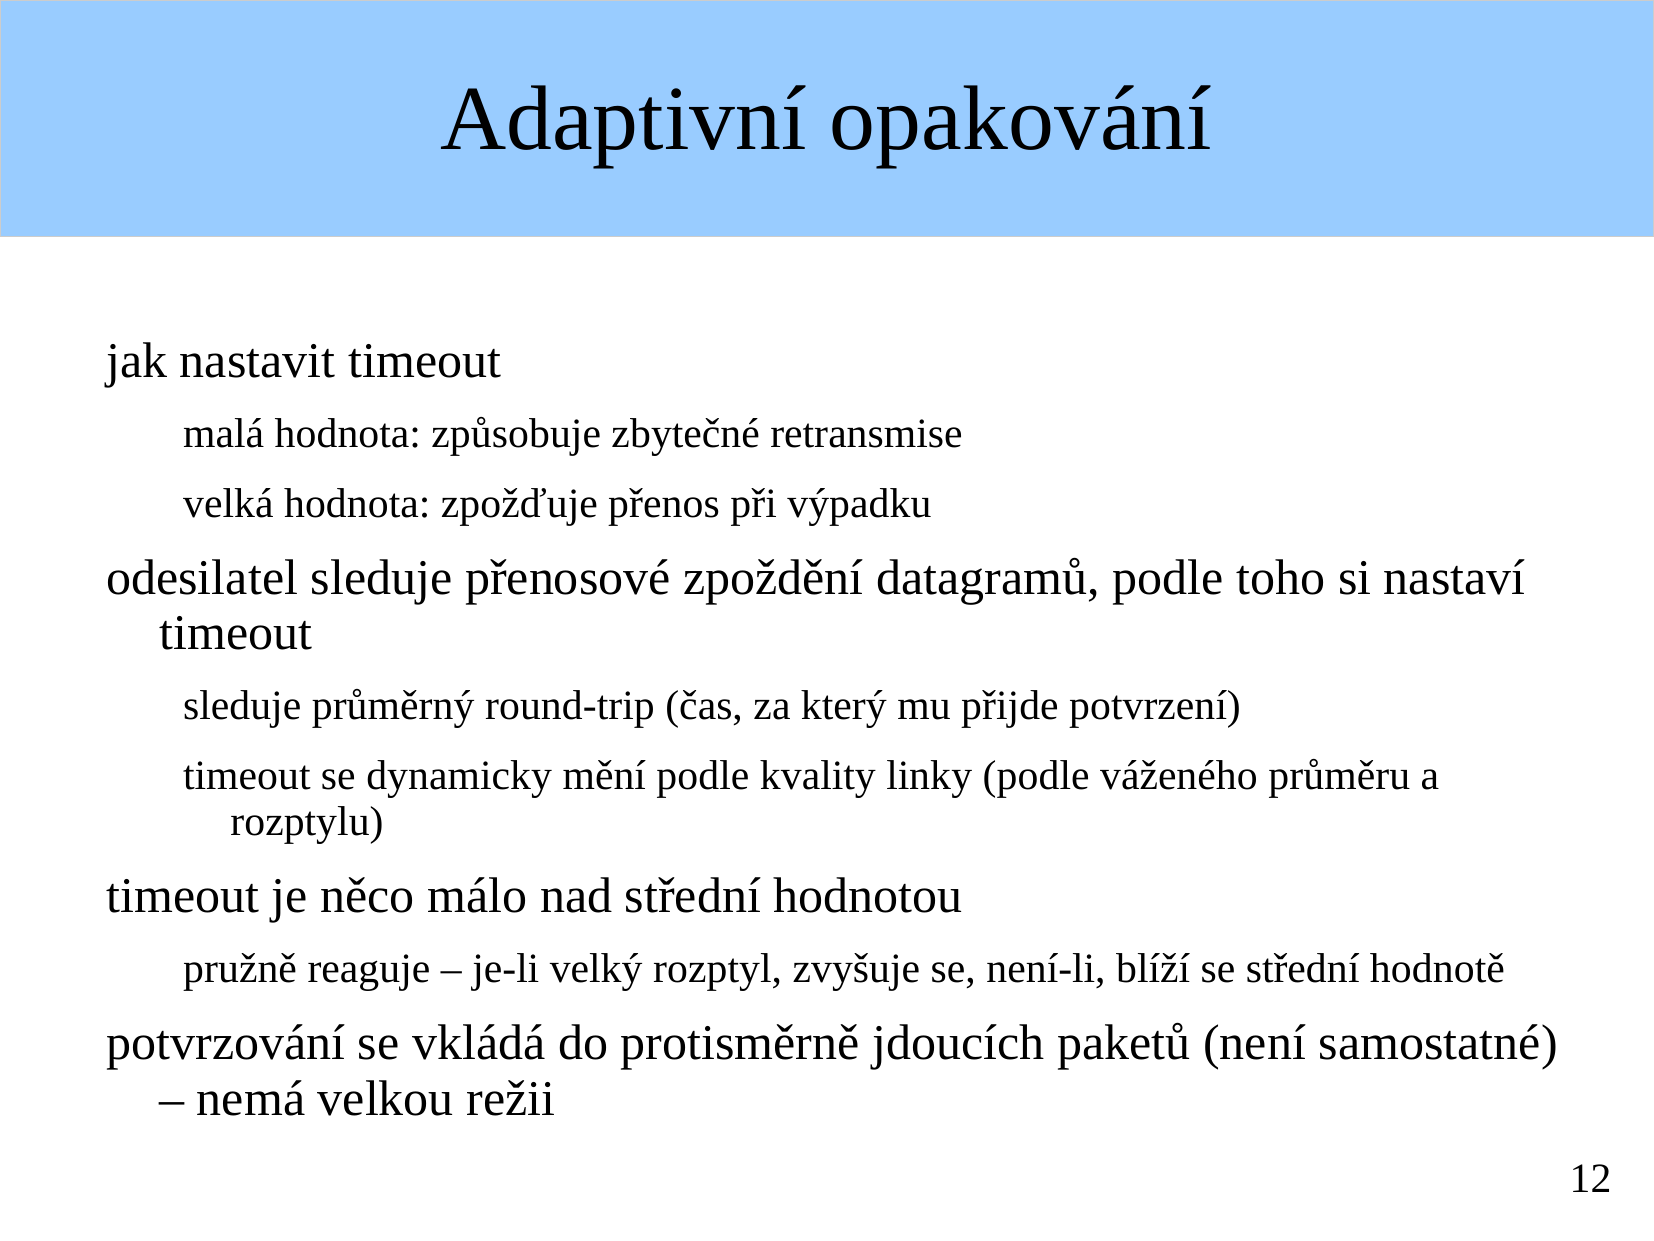

# Adaptivní opakování
jak nastavit timeout
malá hodnota: způsobuje zbytečné retransmise
velká hodnota: zpožďuje přenos při výpadku
odesilatel sleduje přenosové zpoždění datagramů, podle toho si nastaví timeout
sleduje průměrný round-trip (čas, za který mu přijde potvrzení)
timeout se dynamicky mění podle kvality linky (podle váženého průměru a rozptylu)
timeout je něco málo nad střední hodnotou
pružně reaguje – je-li velký rozptyl, zvyšuje se, není-li, blíží se střední hodnotě
potvrzování se vkládá do protisměrně jdoucích paketů (není samostatné) – nemá velkou režii